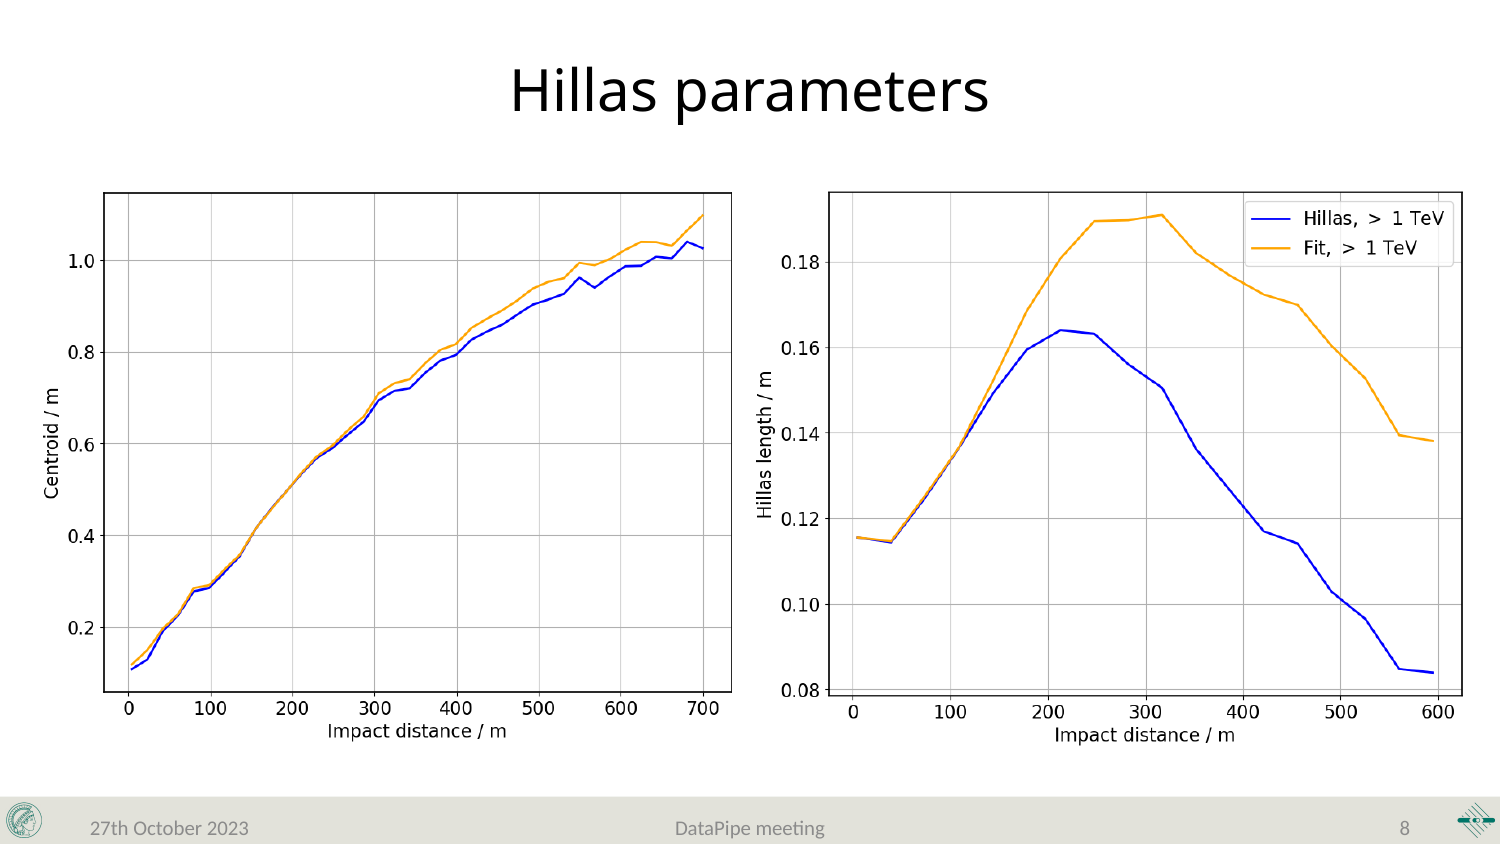

Hillas parameters
27th October 2023
DataPipe meeting
8